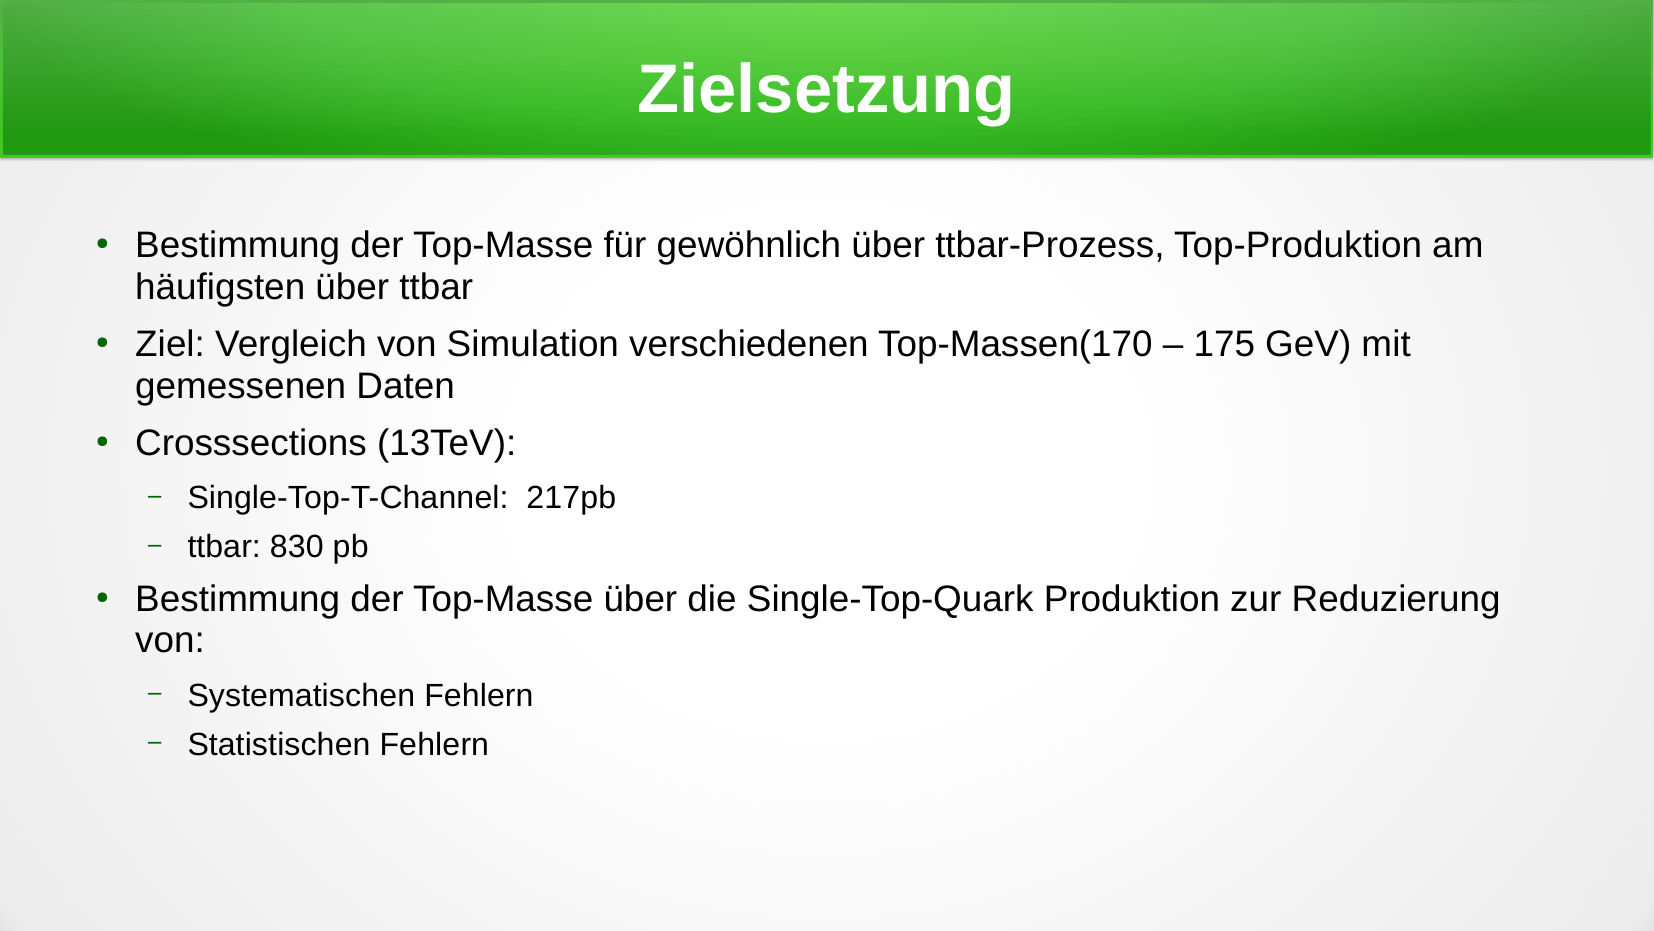

# Zielsetzung
Bestimmung der Top-Masse für gewöhnlich über ttbar-Prozess, Top-Produktion am häufigsten über ttbar
Ziel: Vergleich von Simulation verschiedenen Top-Massen(170 – 175 GeV) mit gemessenen Daten
Crosssections (13TeV):
Single-Top-T-Channel: 217pb
ttbar: 830 pb
Bestimmung der Top-Masse über die Single-Top-Quark Produktion zur Reduzierung von:
Systematischen Fehlern
Statistischen Fehlern